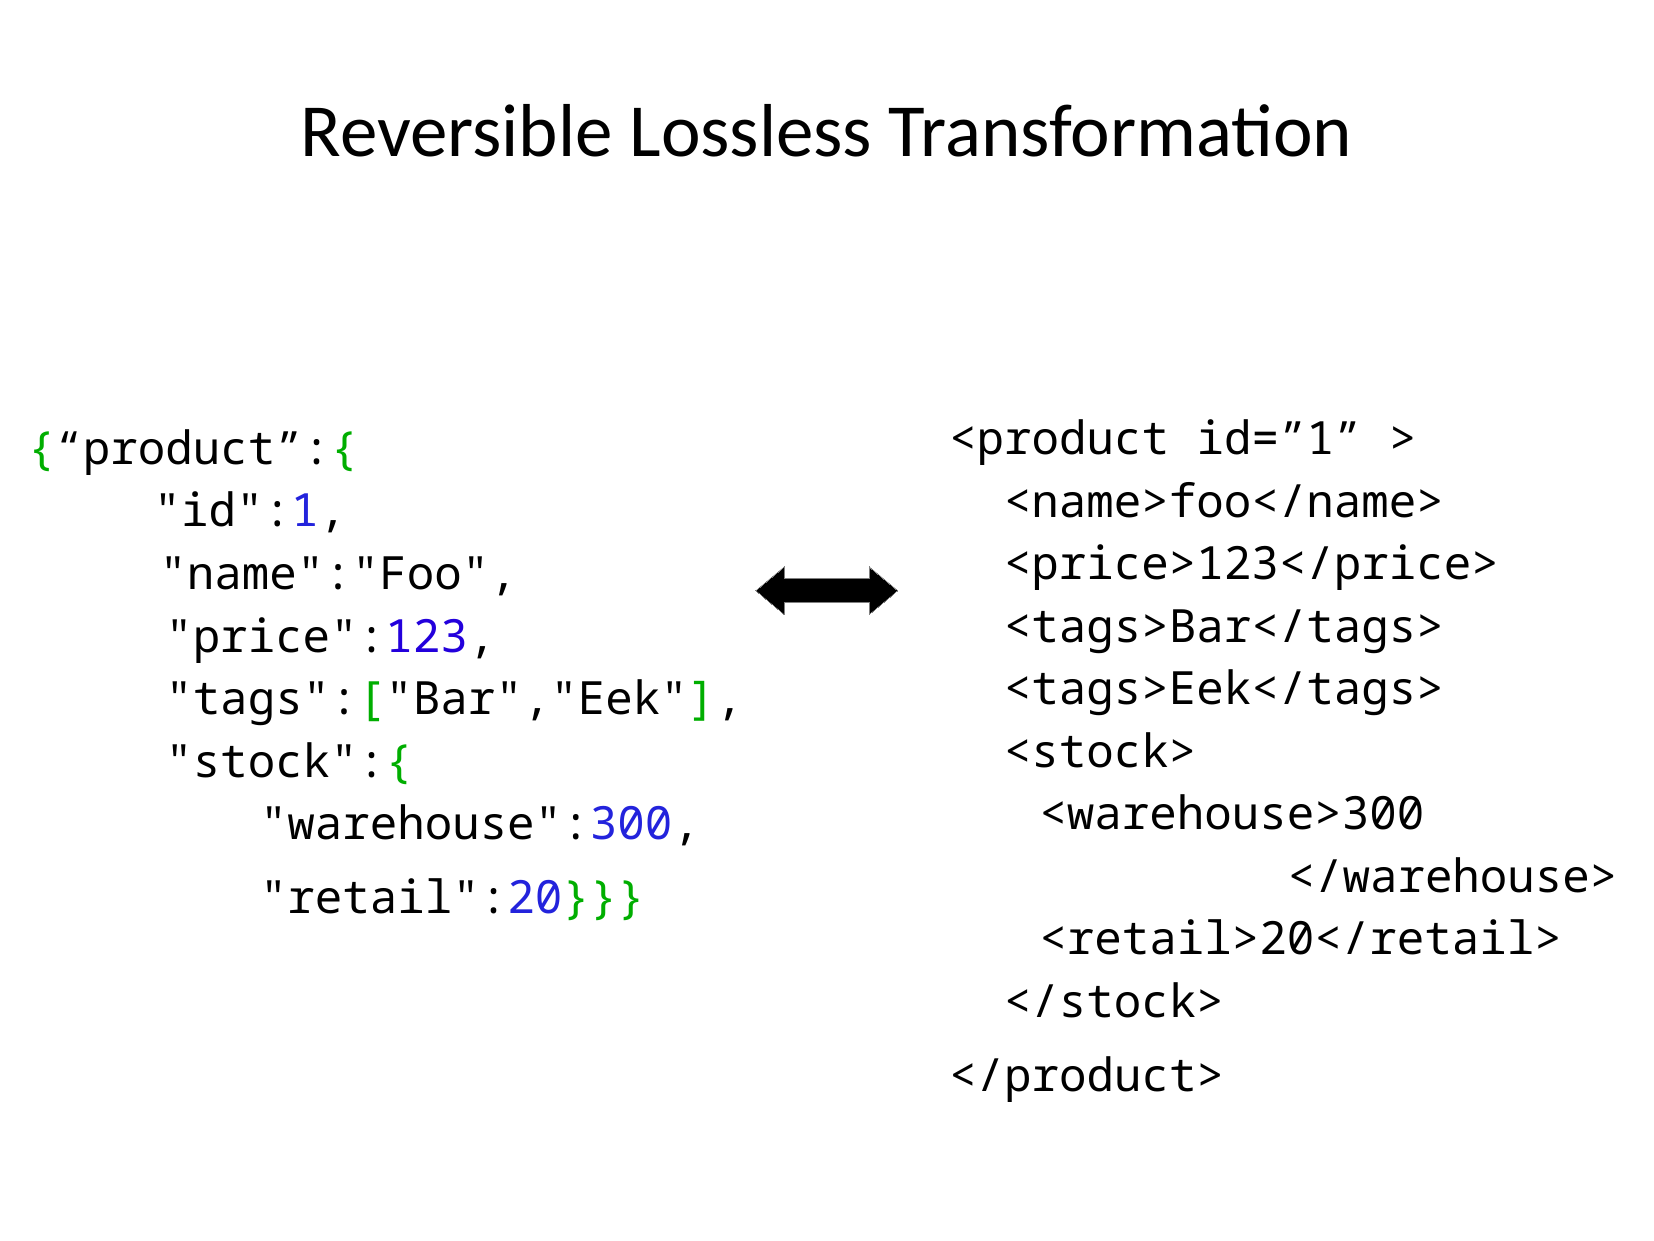

# Reversible Lossless Transformation
{“product”:{
"id":1,
 	"name":"Foo",
 "price":123,
 "tags":["Bar","Eek"],
 "stock":{
"warehouse":300,
"retail":20}}}
<product id=”1” >
<name>foo</name>
<price>123</price>
<tags>Bar</tags>
<tags>Eek</tags>
<stock>
<warehouse>300
</warehouse>
<retail>20</retail>
</stock>
</product>